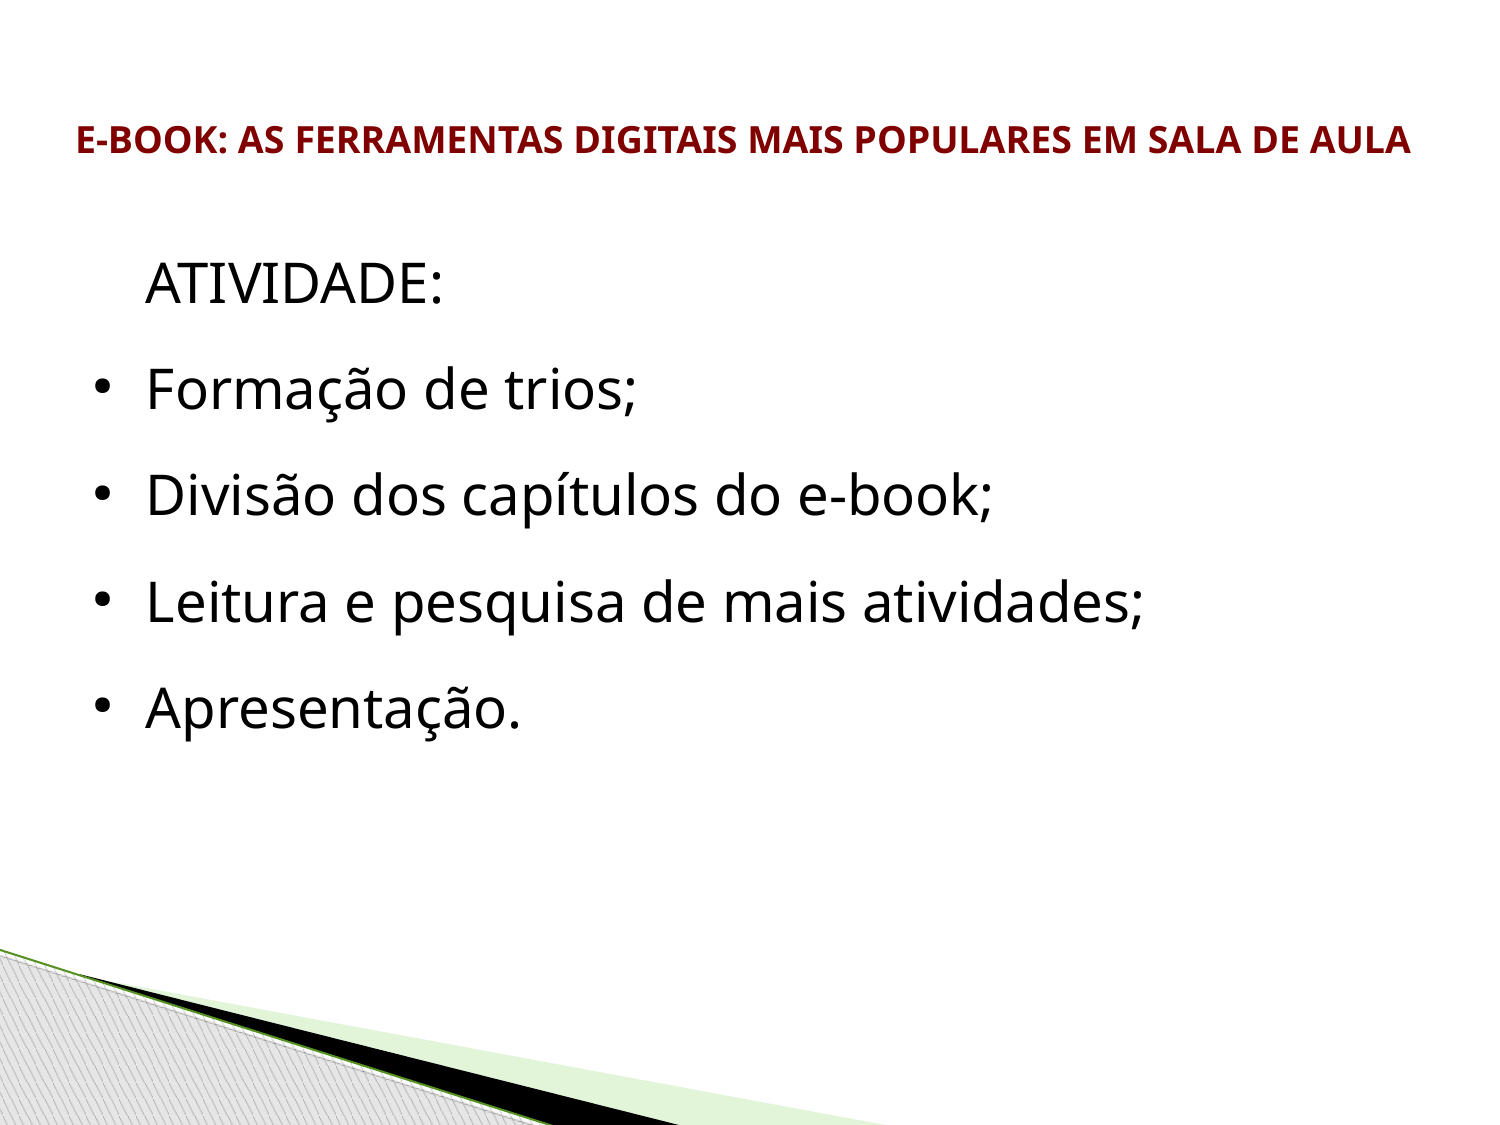

# E-BOOK: AS FERRAMENTAS DIGITAIS MAIS POPULARES EM SALA DE AULA
ATIVIDADE:
Formação de trios;
Divisão dos capítulos do e-book;
Leitura e pesquisa de mais atividades;
Apresentação.